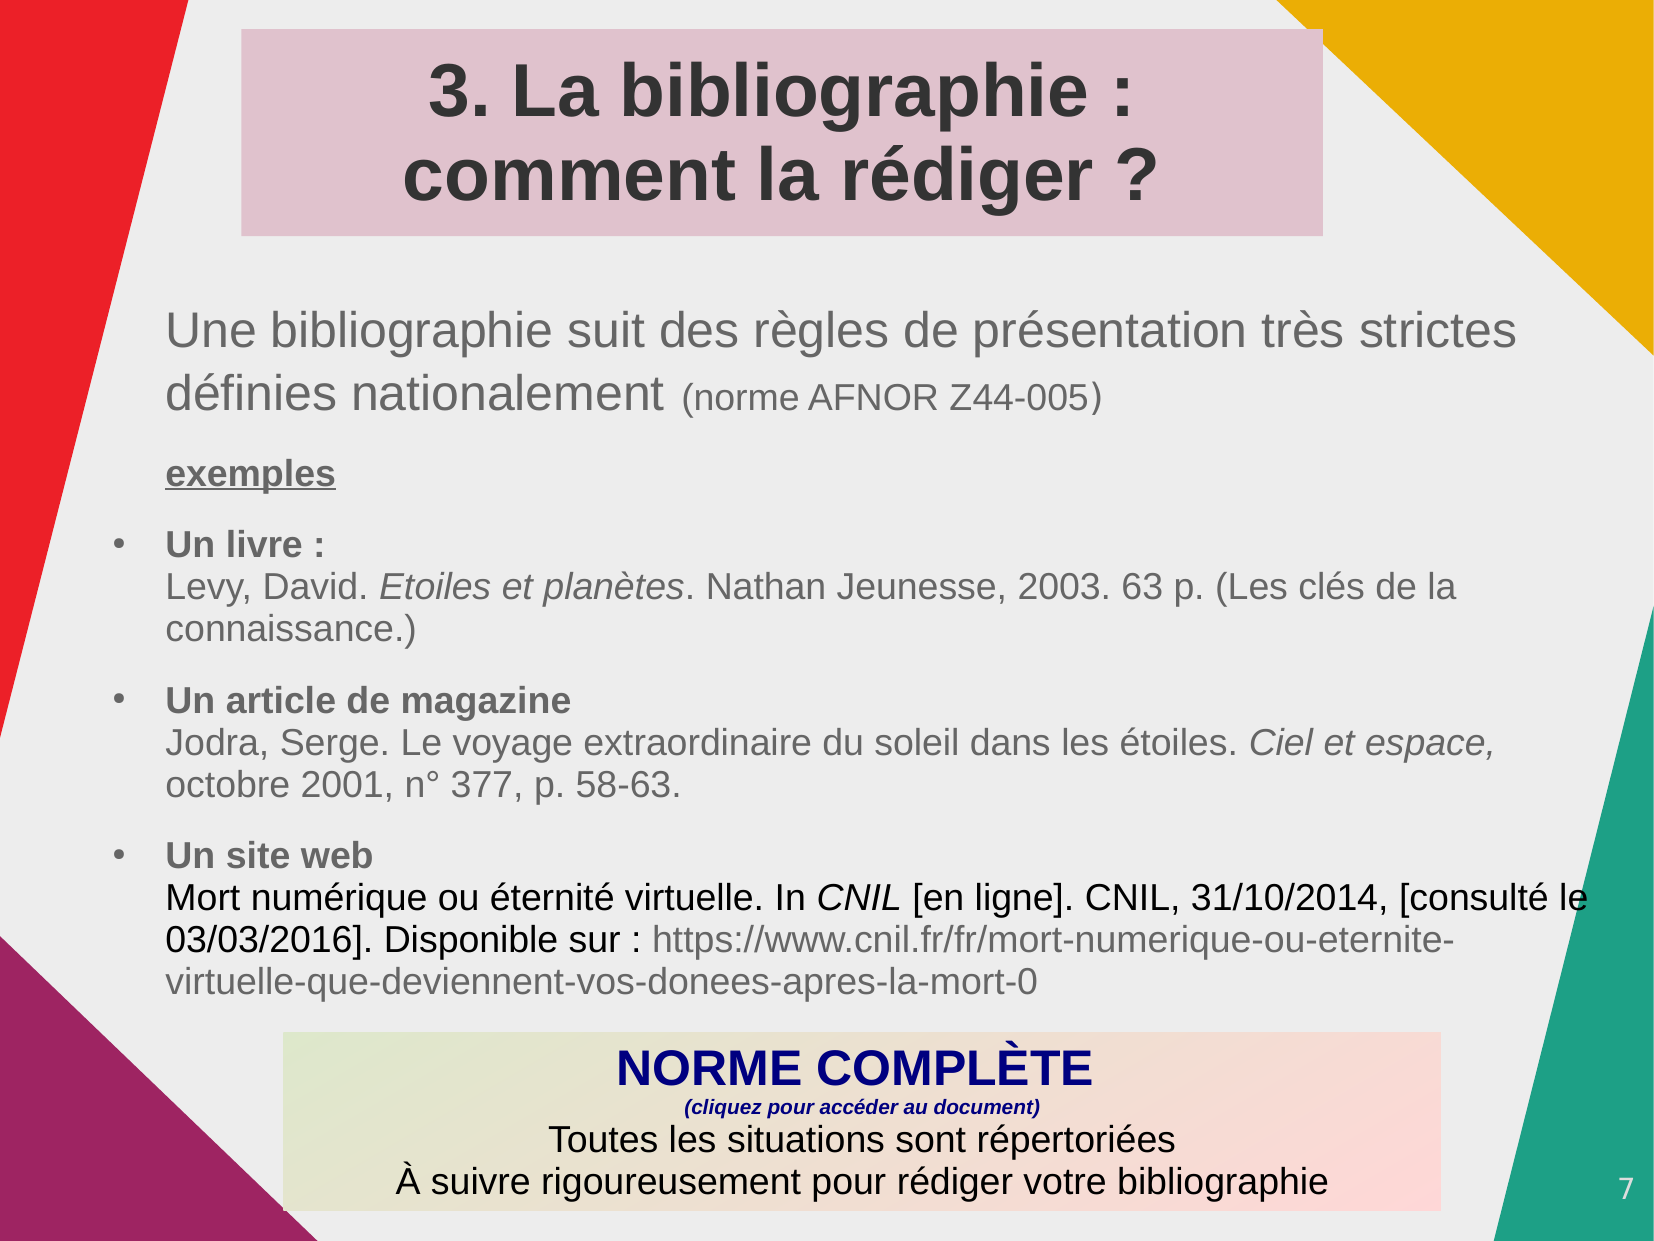

3. La bibliographie :
comment la rédiger ?
# Une bibliographie suit des règles de présentation très strictes définies nationalement (norme AFNOR Z44-005)
exemples
Un livre :
Levy, David. Etoiles et planètes. Nathan Jeunesse, 2003. 63 p. (Les clés de la connaissance.)
Un article de magazine
Jodra, Serge. Le voyage extraordinaire du soleil dans les étoiles. Ciel et espace, octobre 2001, n° 377, p. 58-63.
Un site web
Mort numérique ou éternité virtuelle. In CNIL [en ligne]. CNIL, 31/10/2014, [consulté le 03/03/2016]. Disponible sur : https://www.cnil.fr/fr/mort-numerique-ou-eternite-virtuelle-que-deviennent-vos-donees-apres-la-mort-0
NORME COMPLÈTE
(cliquez pour accéder au document)
Toutes les situations sont répertoriées
À suivre rigoureusement pour rédiger votre bibliographie
7